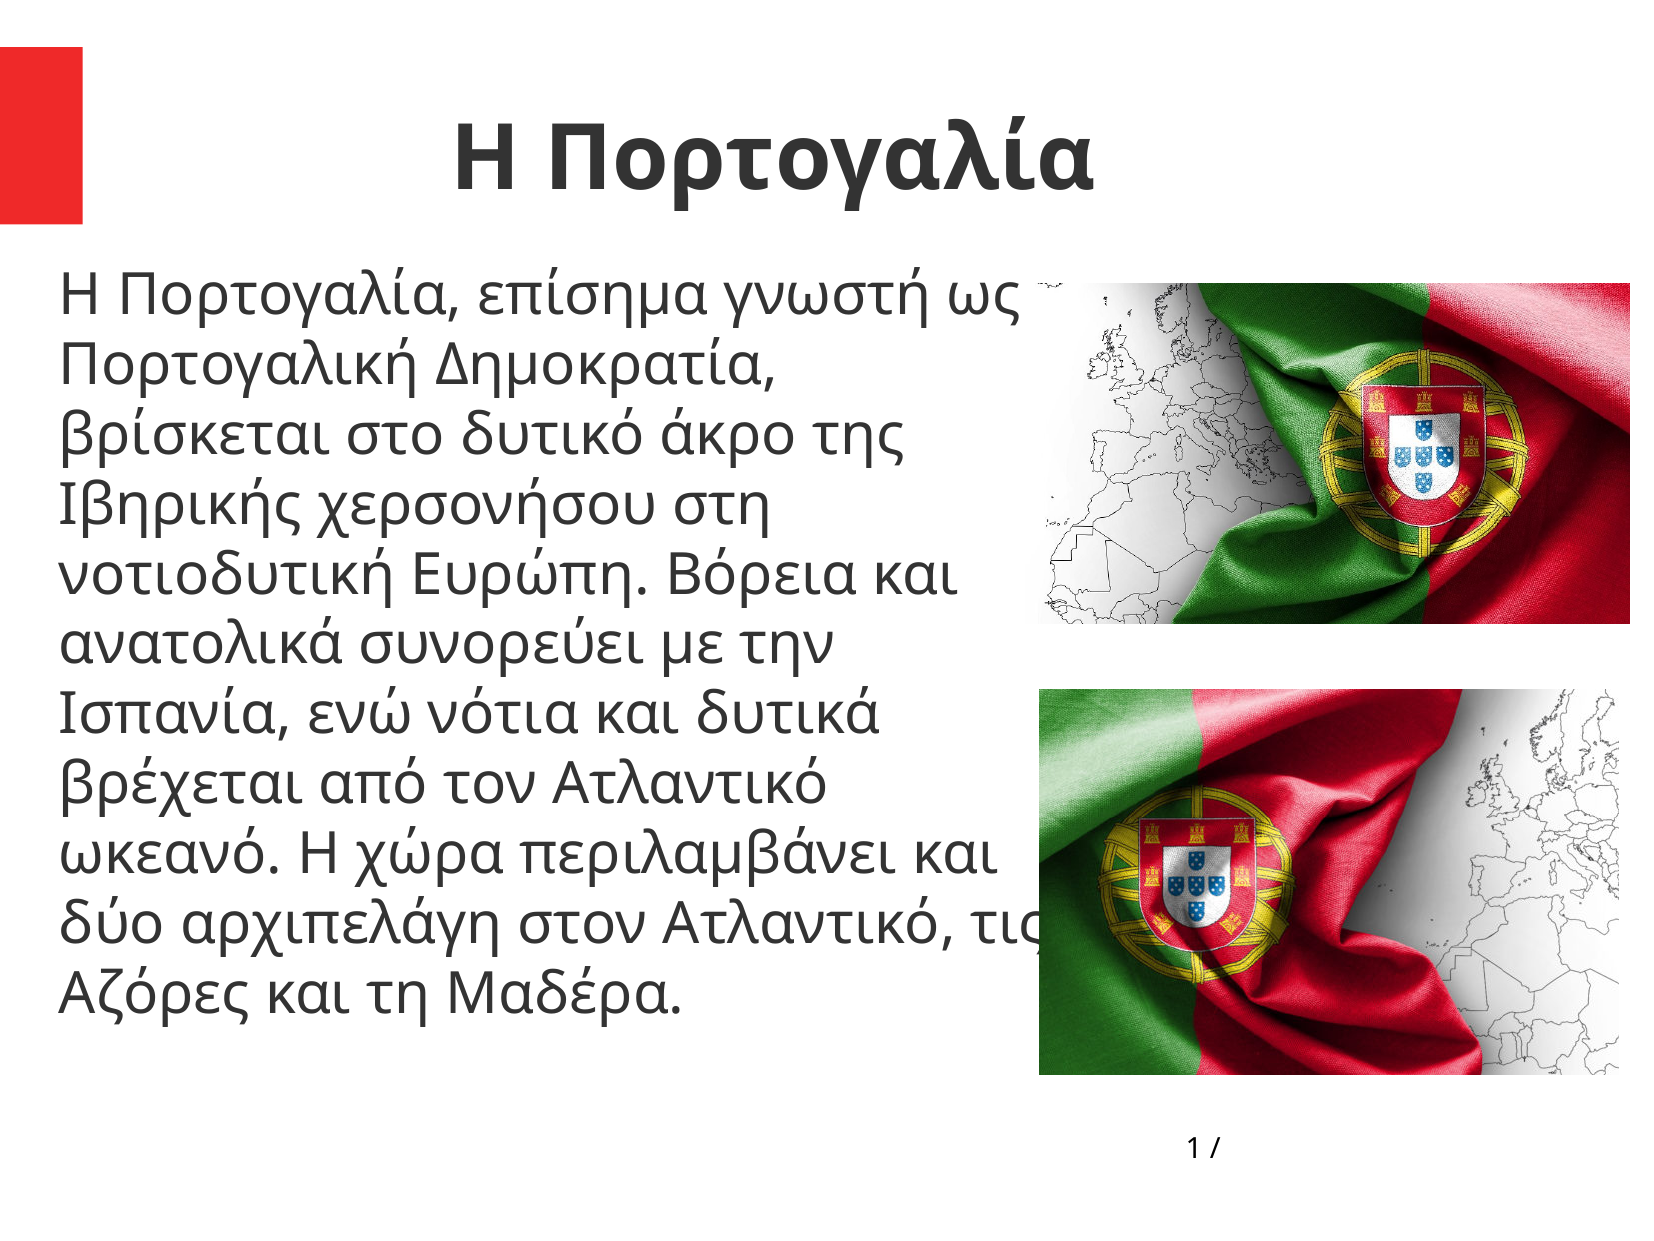

# Η Πορτογαλία
Η Πορτογαλία, επίσημα γνωστή ως Πορτογαλική Δημοκρατία, βρίσκεται στο δυτικό άκρο της Ιβηρικής χερσονήσου στη νοτιοδυτική Ευρώπη. Βόρεια και ανατολικά συνορεύει με την Ισπανία, ενώ νότια και δυτικά βρέχεται από τον Ατλαντικό ωκεανό. Η χώρα περιλαμβάνει και δύο αρχιπελάγη στον Ατλαντικό, τις Αζόρες και τη Μαδέρα.